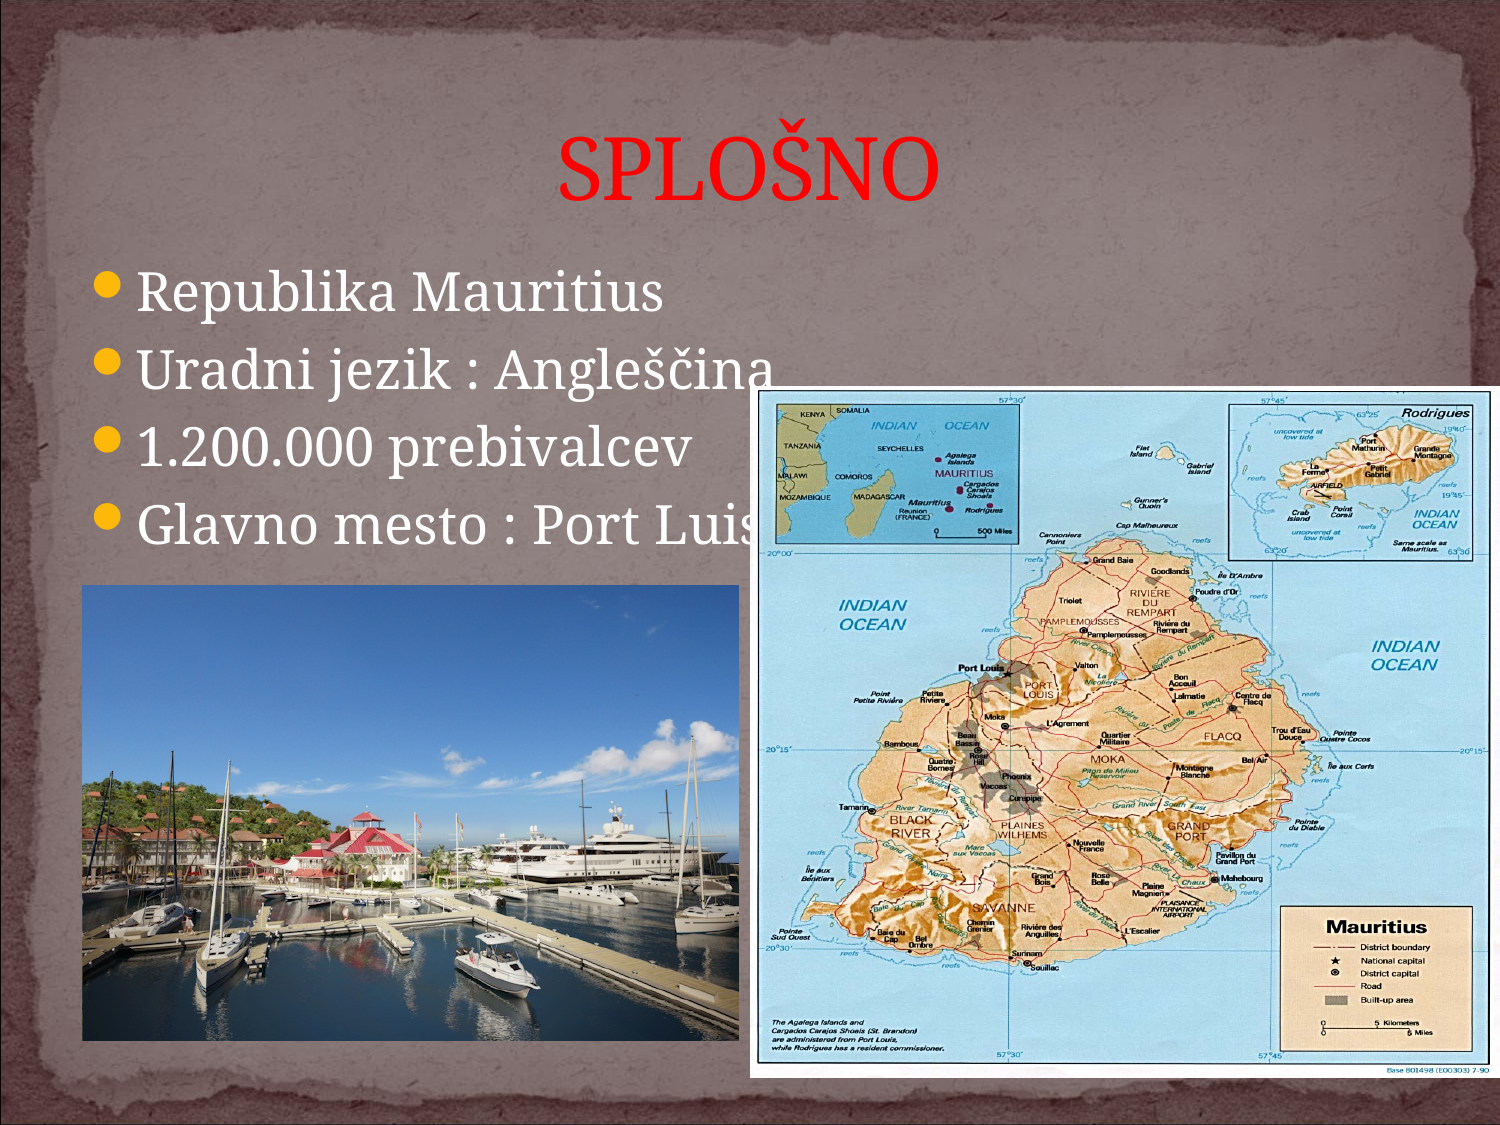

SPLOŠNO
# Republika Mauritius
Uradni jezik : Angleščina
1.200.000 prebivalcev
Glavno mesto : Port Luis